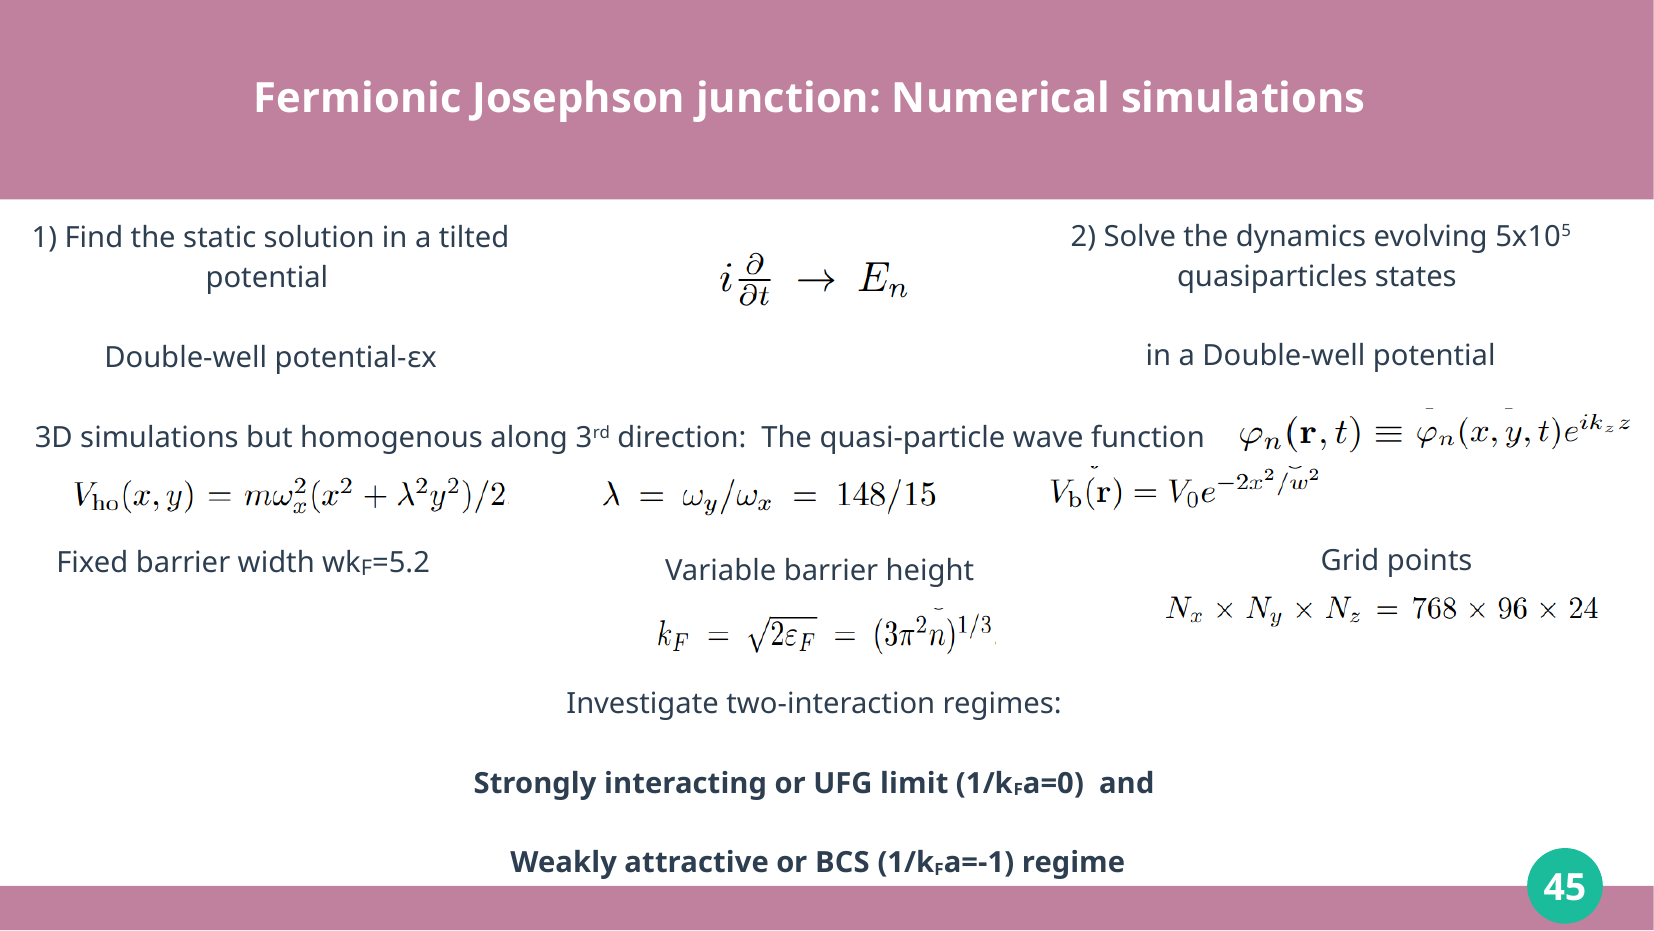

# Fermionic Josephson junction: Numerical simulations
2) Solve the dynamics evolving 5x105 quasiparticles states
in a Double-well potential
1) Find the static solution in a tilted potential
Double-well potential-εx
3D simulations but homogenous along 3rd direction: The quasi-particle wave function
Fixed barrier width wkF=5.2
Grid points
Variable barrier height
Investigate two-interaction regimes:
Strongly interacting or UFG limit (1/kFa=0) and
Weakly attractive or BCS (1/kFa=-1) regime